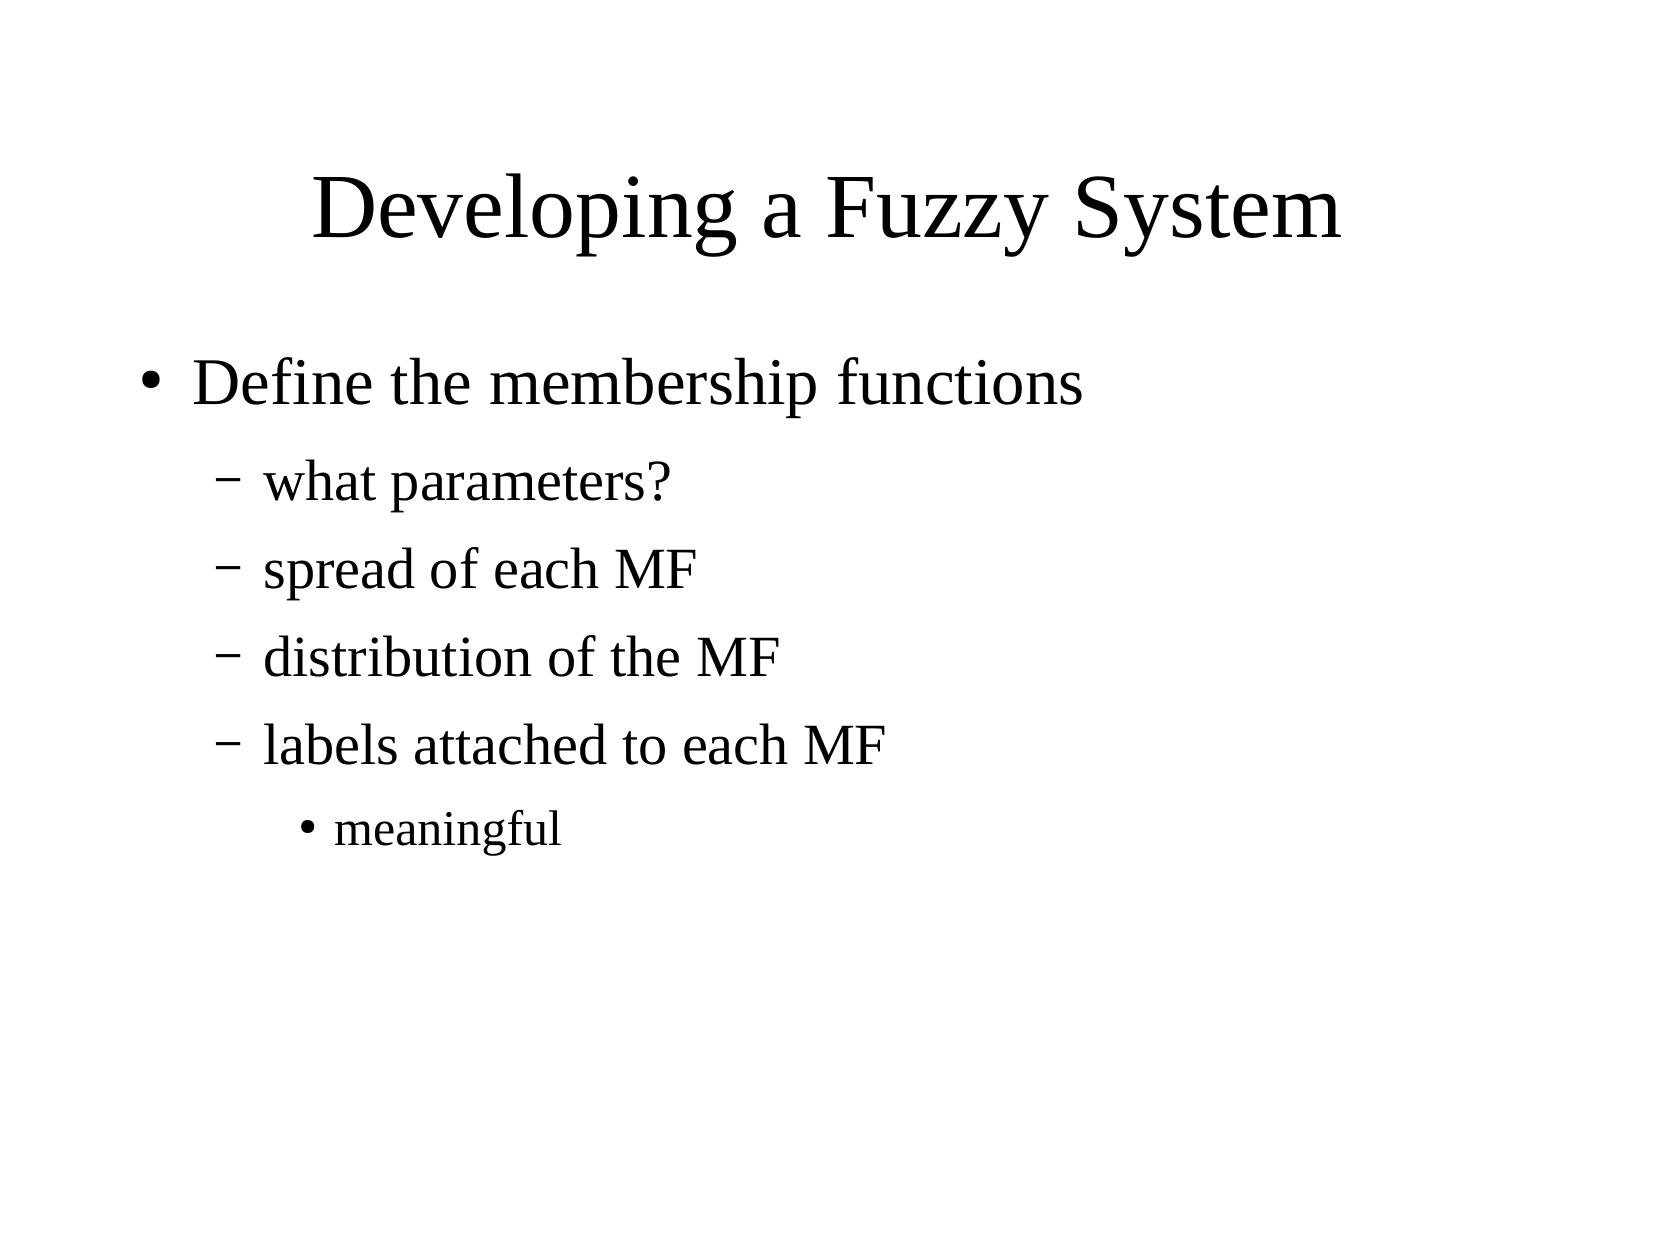

# Developing a Fuzzy System
Define the membership functions
what parameters?
spread of each MF
distribution of the MF
labels attached to each MF
meaningful